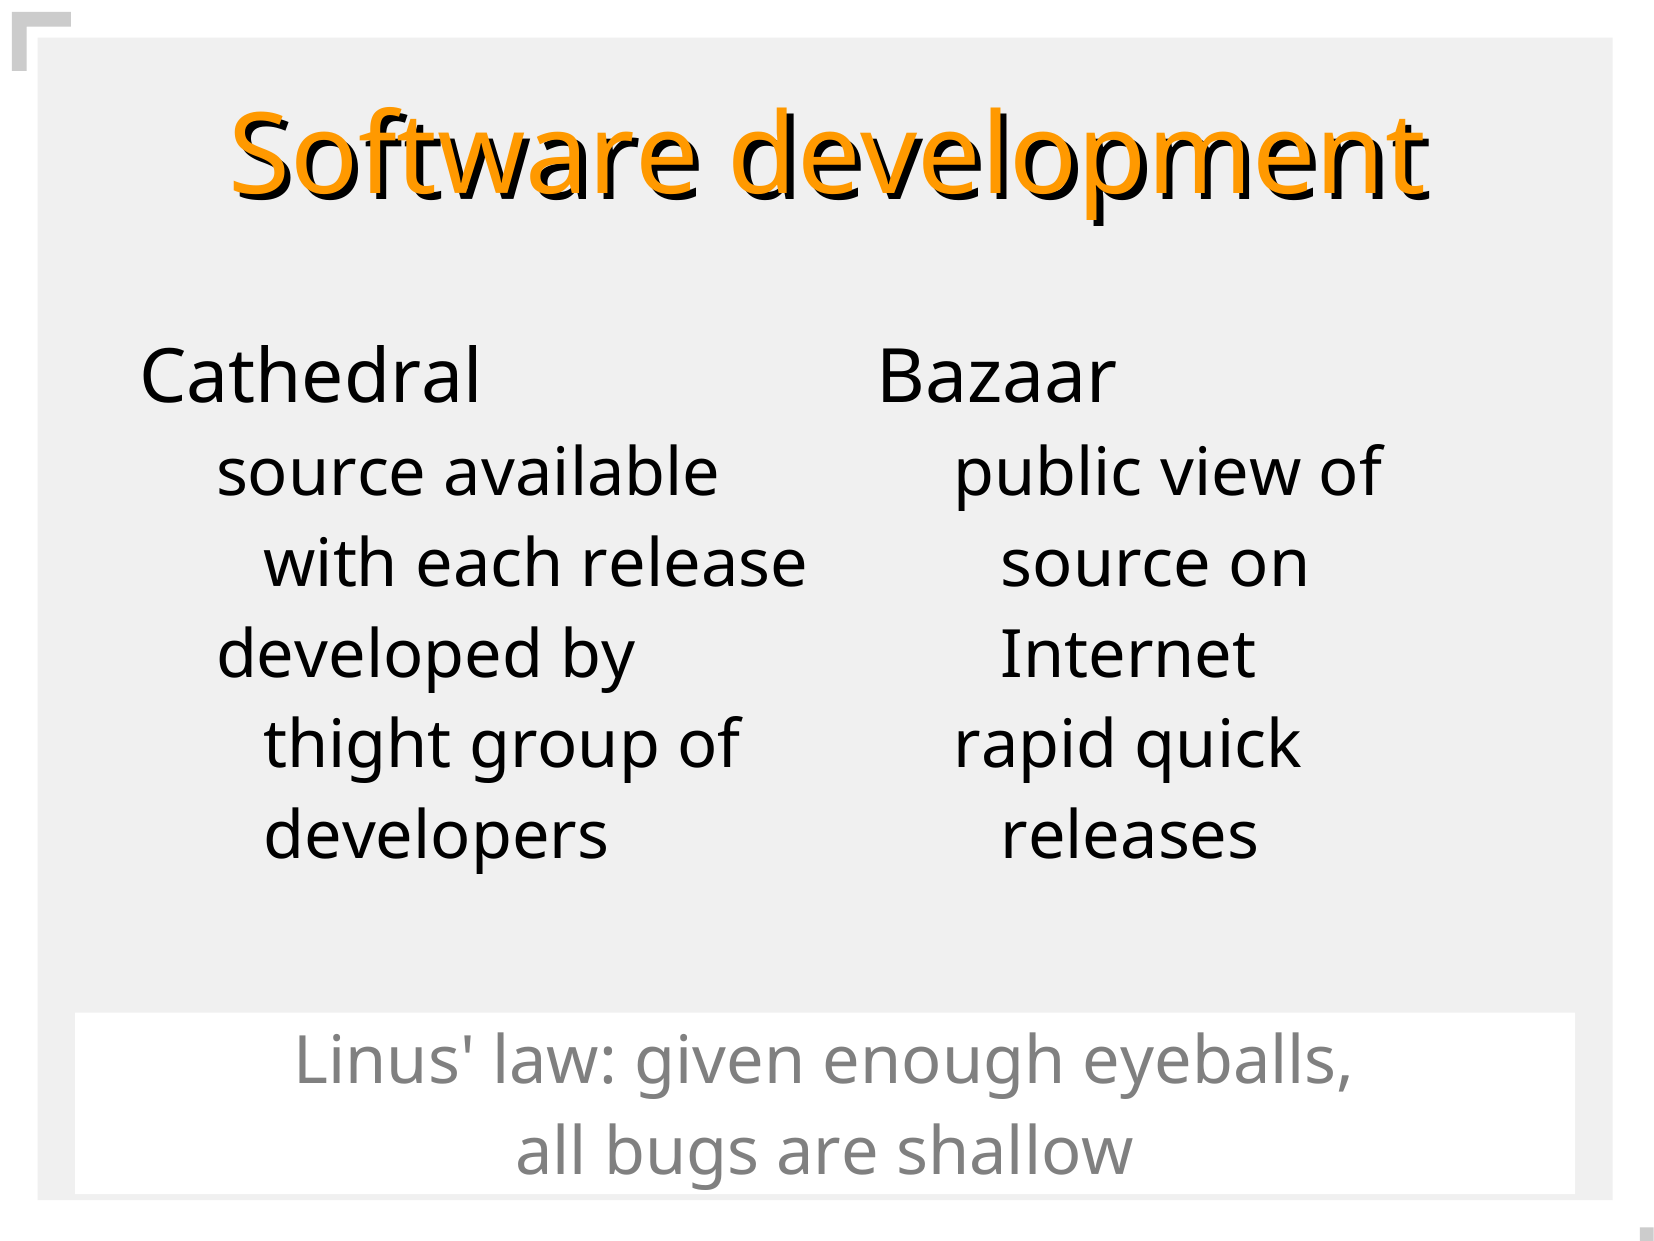

# Software development
Cathedral
source available with each release
developed by thight group of developers
Bazaar
public view of source on Internet
rapid quick releases
Linus' law: given enough eyeballs,
all bugs are shallow